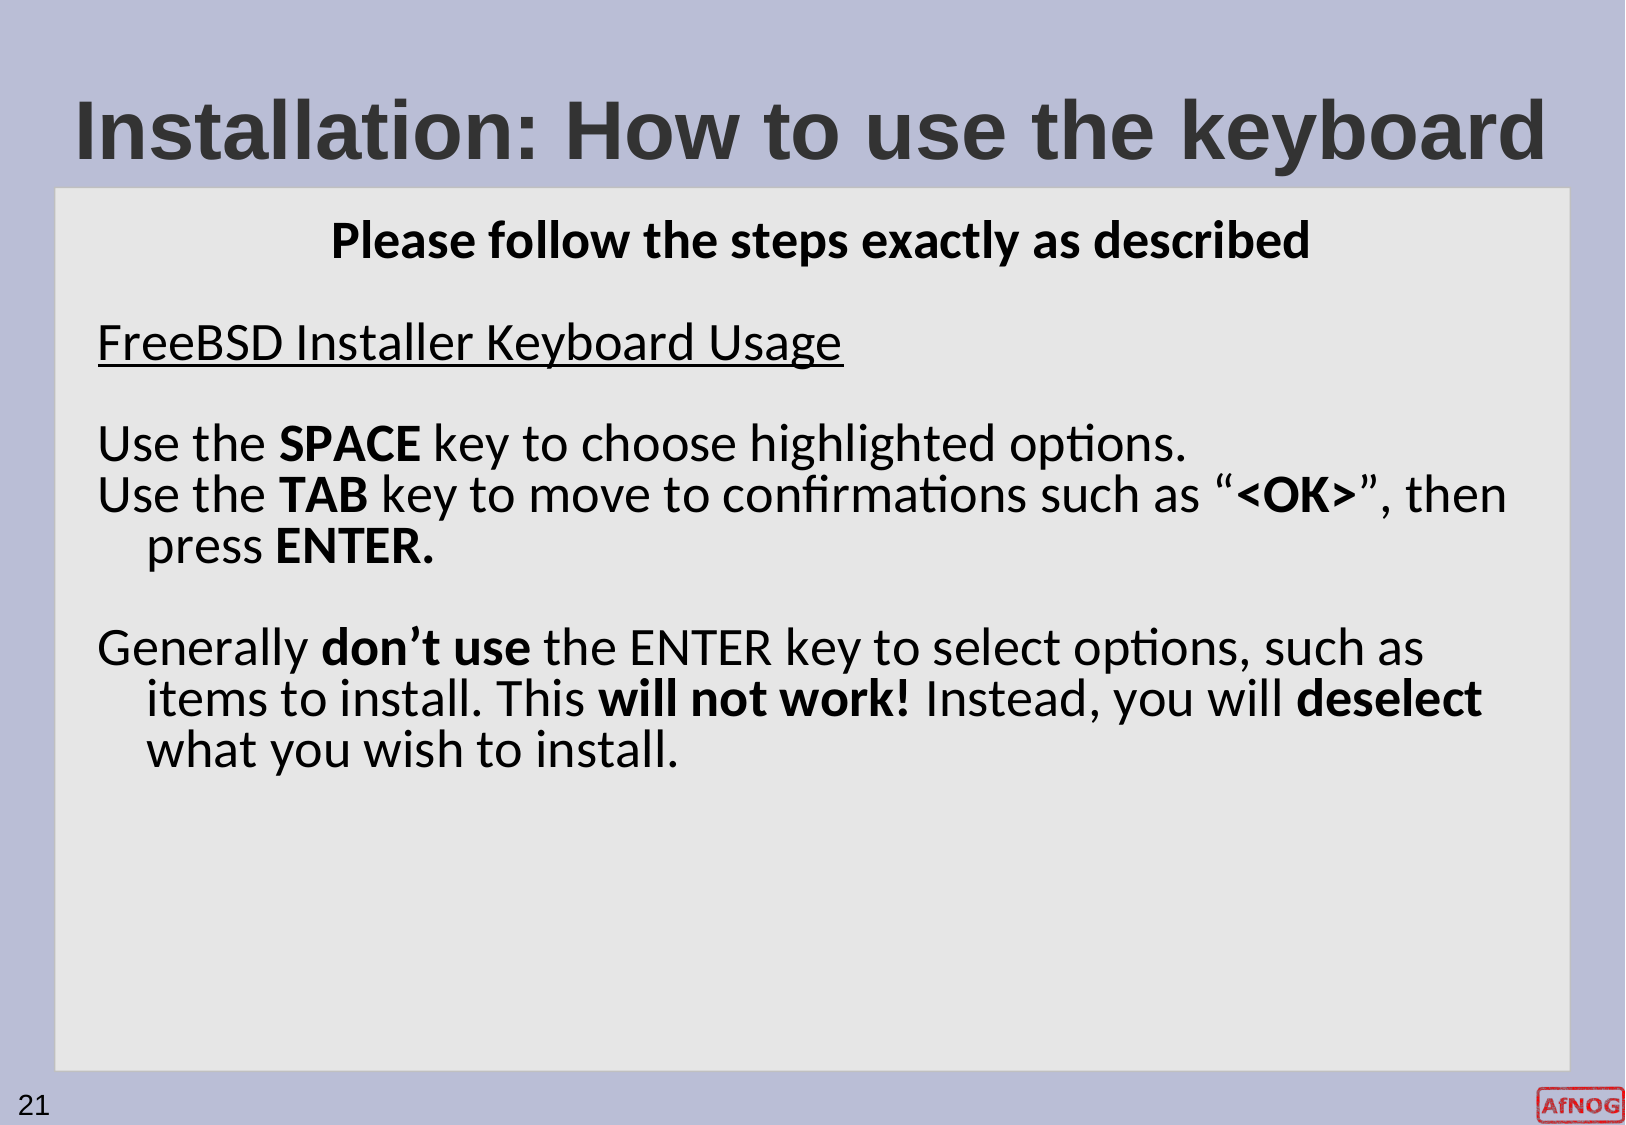

Installation: How to use the keyboard
Please follow the steps exactly as described
FreeBSD Installer Keyboard Usage
Use the SPACE key to choose highlighted options.
Use the TAB key to move to confirmations such as “<OK>”, then press ENTER.
Generally don’t use the ENTER key to select options, such as items to install. This will not work! Instead, you will deselect what you wish to install.